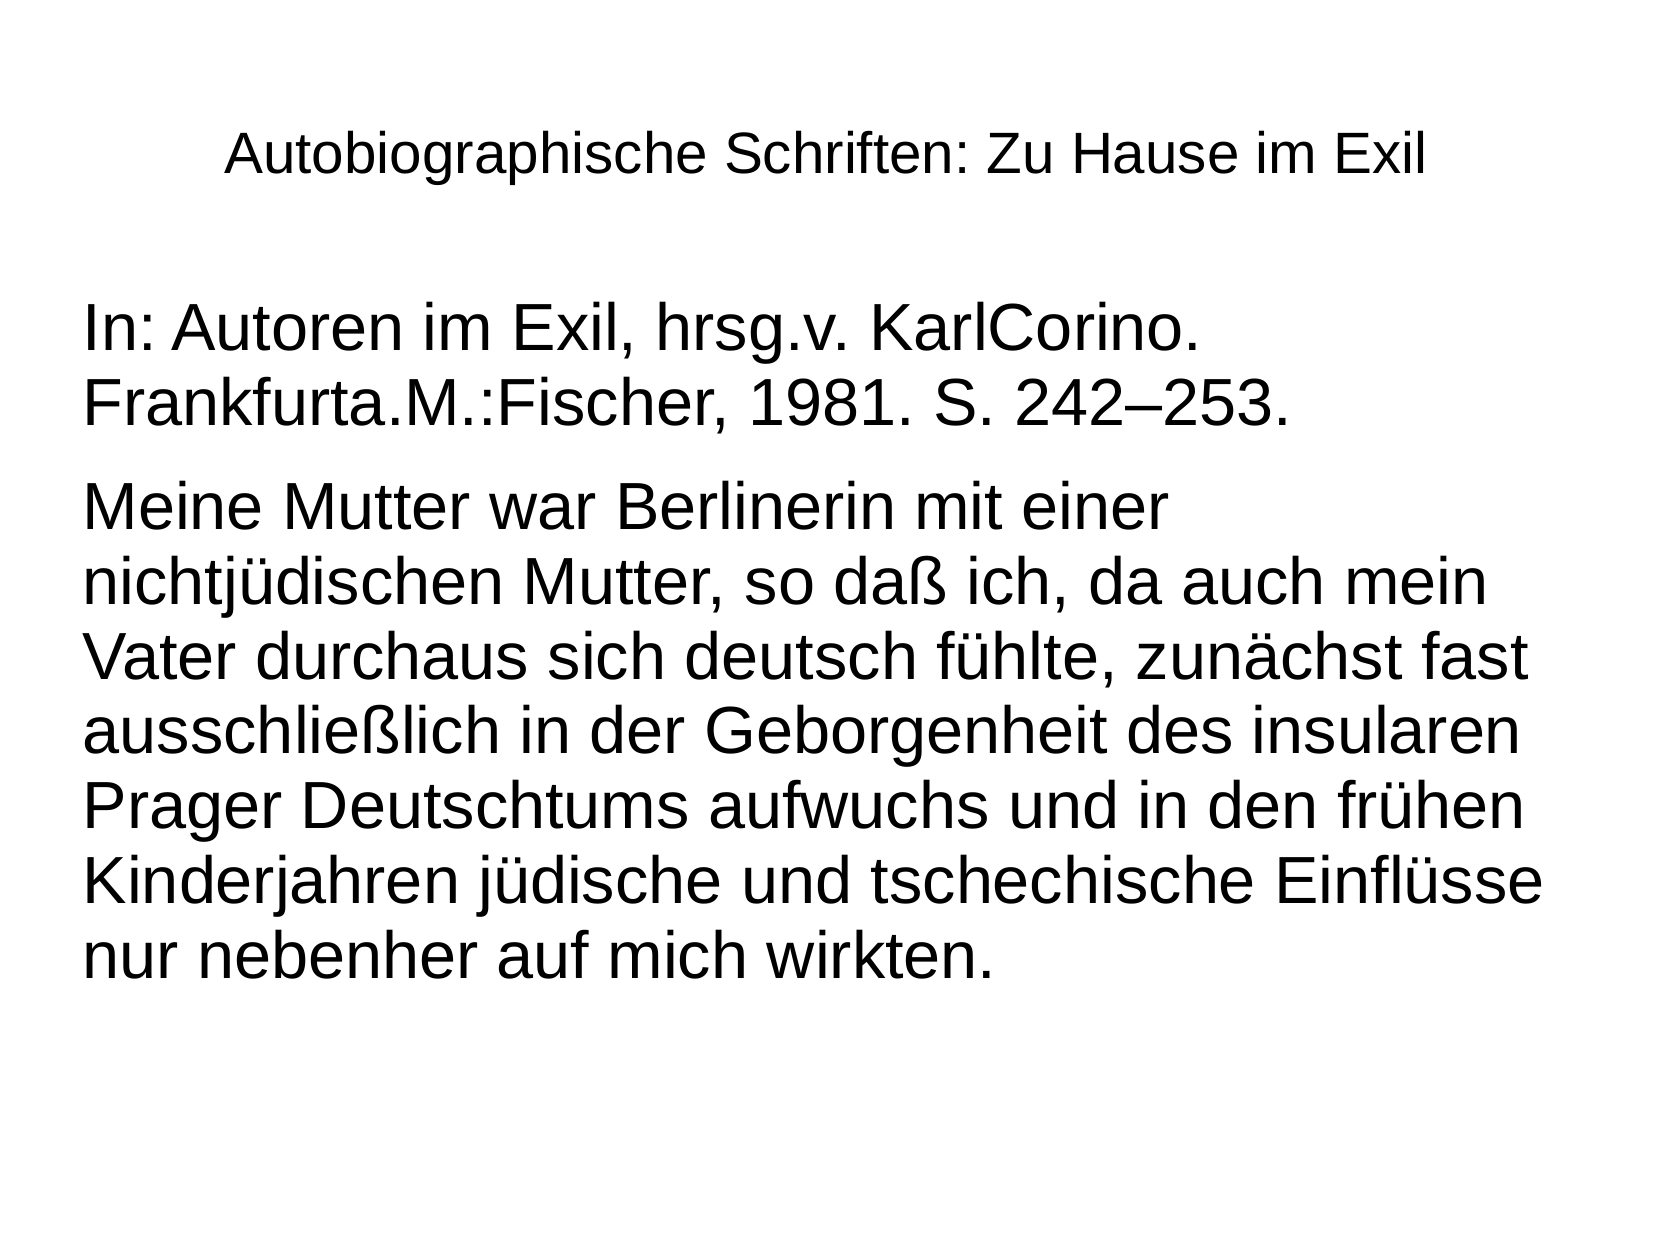

# Autobiographische Schriften: Zu Hause im Exil
In: Autoren im Exil, hrsg.v. KarlCorino. Frankfurta.M.:Fischer, 1981. S. 242–253.
Meine Mutter war Berlinerin mit einer nichtjüdischen Mutter, so daß ich, da auch mein Vater durchaus sich deutsch fühlte, zunächst fast ausschließlich in der Geborgenheit des insularen Prager Deutschtums aufwuchs und in den frühen Kinderjahren jüdische und tschechische Einflüsse nur nebenher auf mich wirkten.